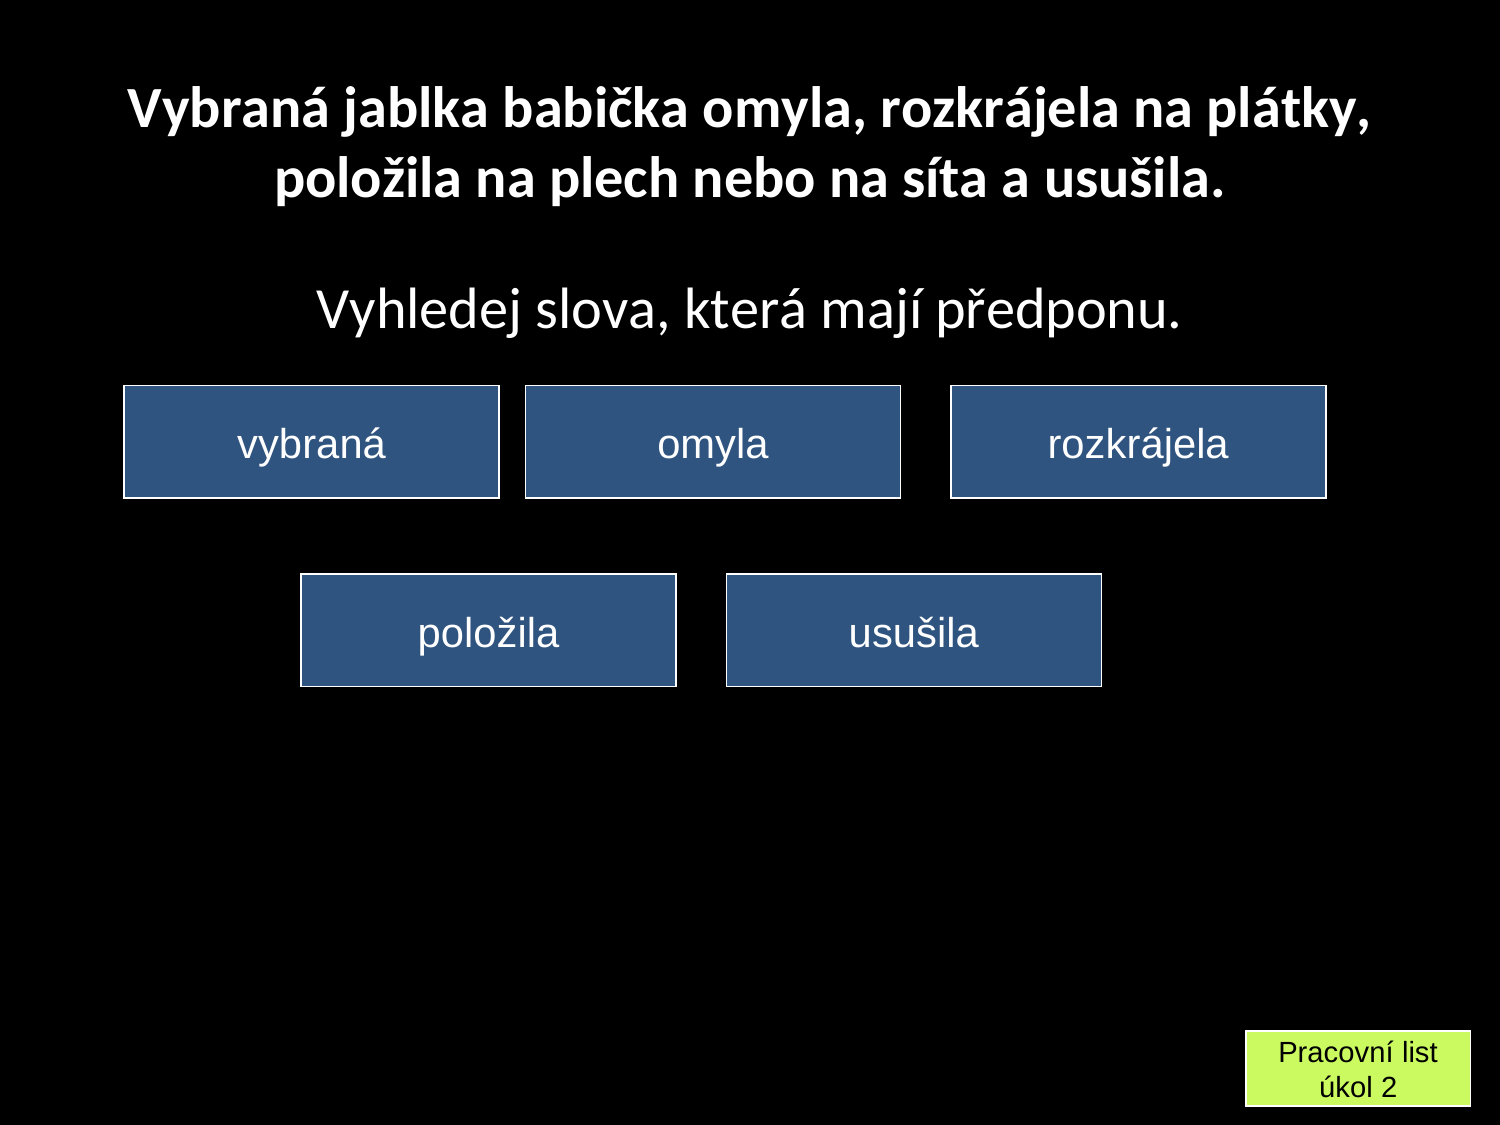

# Vybraná jablka babička omyla, rozkrájela na plátky, položila na plech nebo na síta a usušila.
Vyhledej slova, která mají předponu.
vybraná
omyla
rozkrájela
položila
usušila
Pracovní list
úkol 2